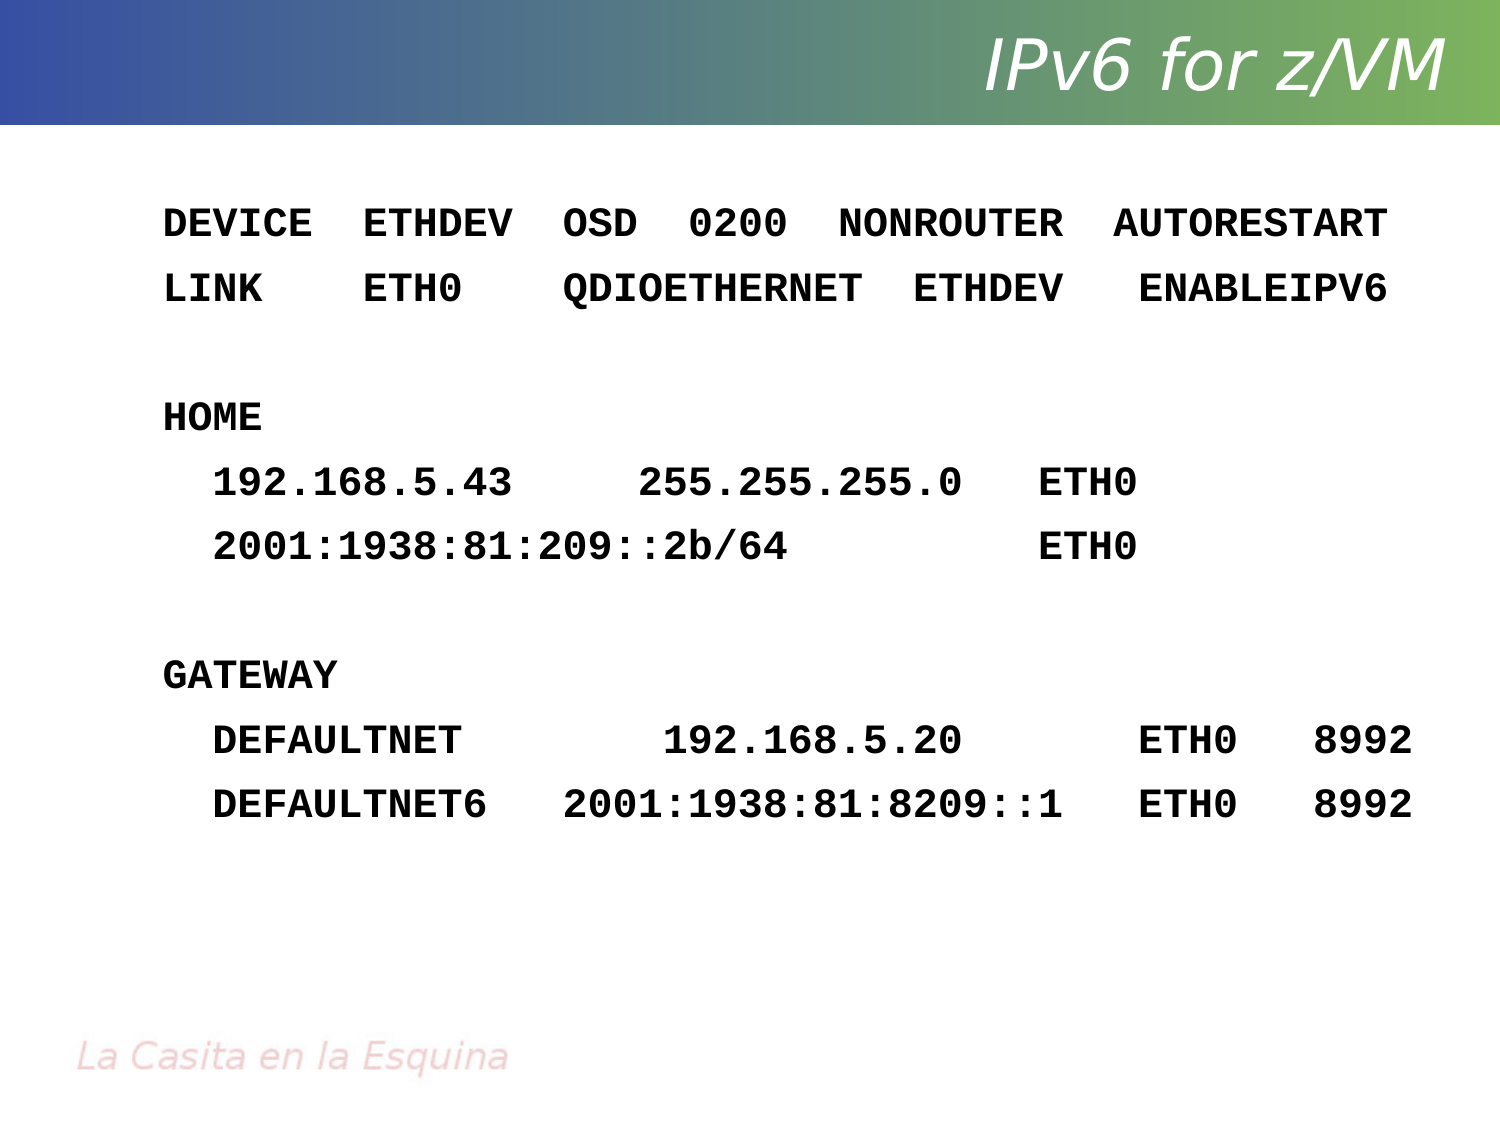

# IPv6 for z/VM
 DEVICE ETHDEV OSD 0200 NONROUTER AUTORESTART
 LINK ETH0 QDIOETHERNET ETHDEV ENABLEIPV6
 HOME
 192.168.5.43 255.255.255.0 ETH0
 2001:1938:81:209::2b/64 ETH0
 GATEWAY
 DEFAULTNET 192.168.5.20 ETH0 8992
 DEFAULTNET6 2001:1938:81:8209::1 ETH0 8992